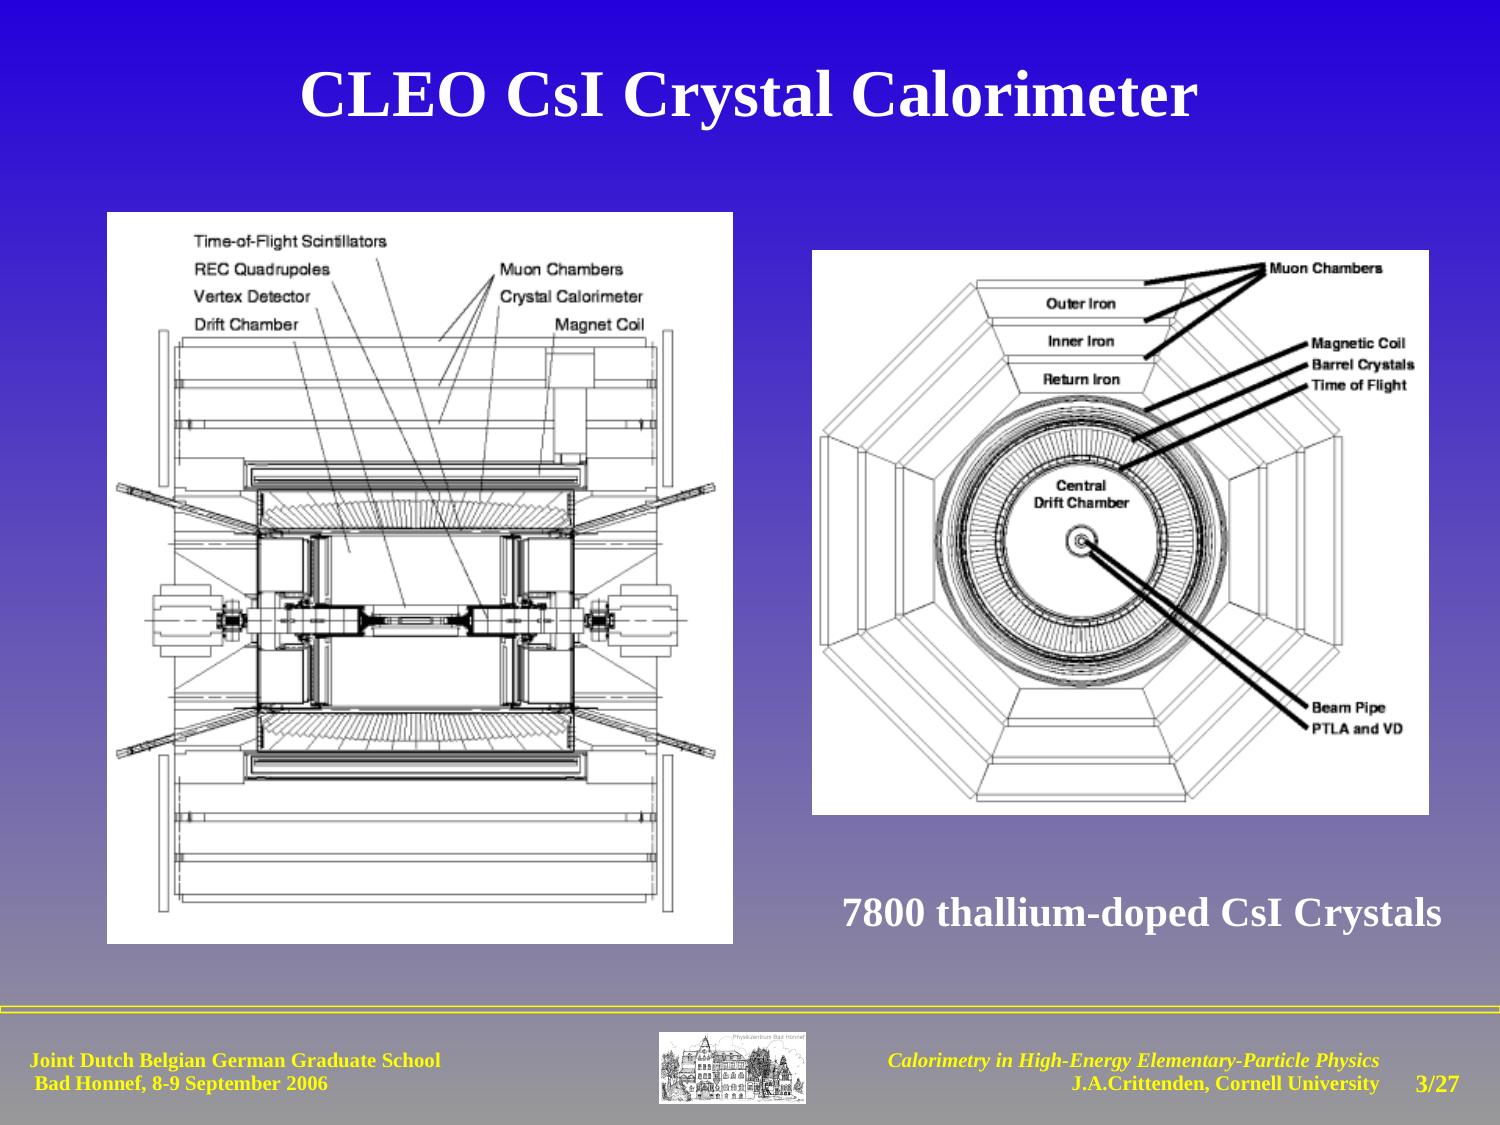

# CLEO CsI Crystal Calorimeter
7800 thallium-doped CsI Crystals